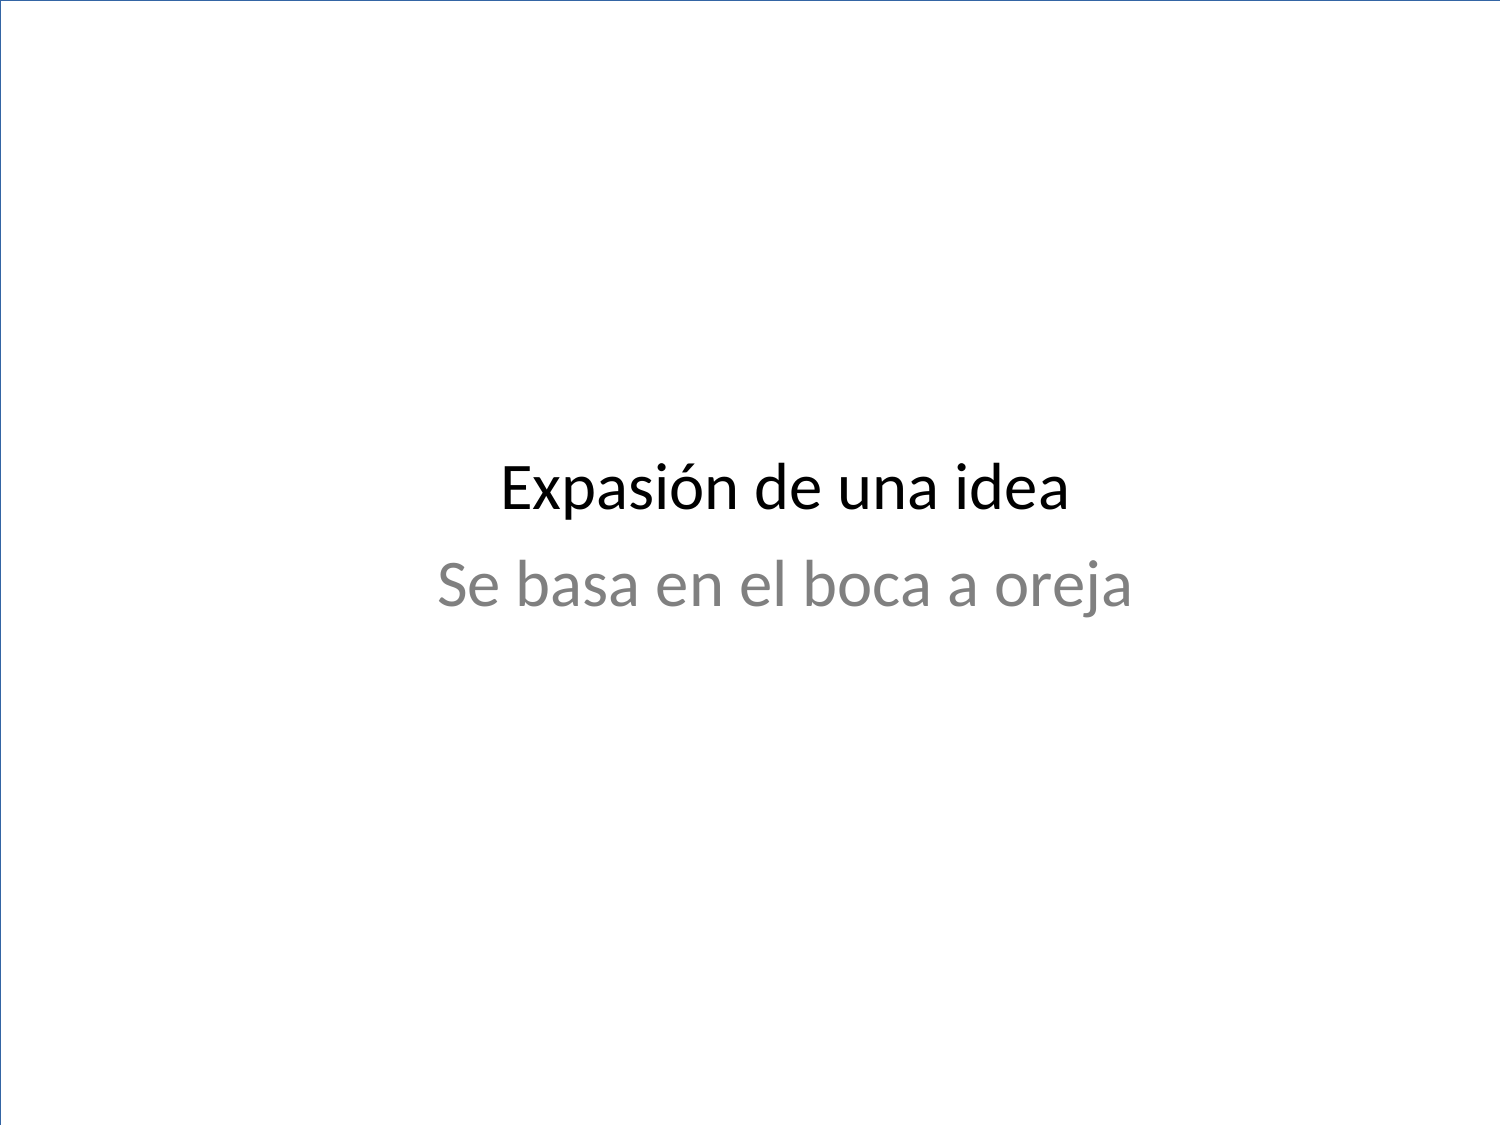

# Expasión de una idea
Se basa en el boca a oreja